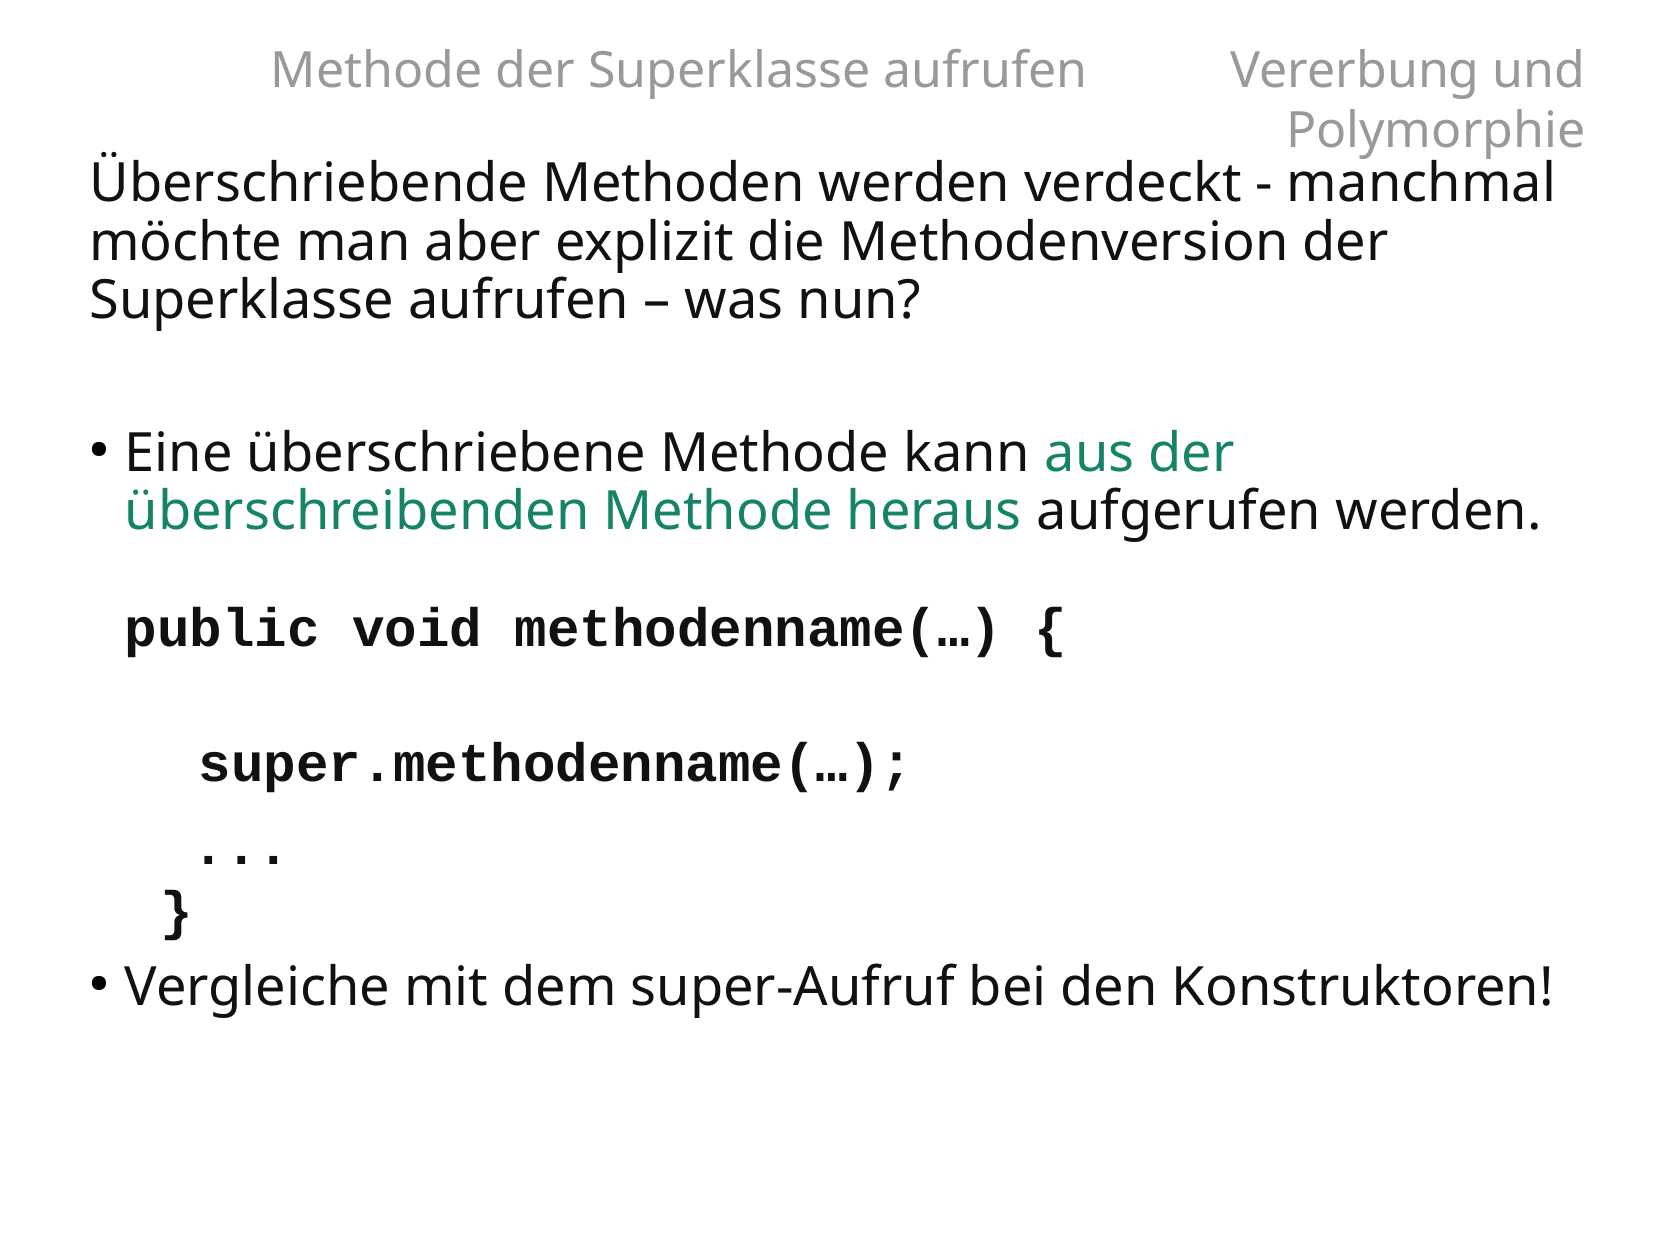

Methode der Superklasse aufrufen		Vererbung und Polymorphie
Überschriebende Methoden werden verdeckt - manchmal möchte man aber explizit die Methodenversion der Superklasse aufrufen – was nun?
Eine überschriebene Methode kann aus der überschreibenden Methode heraus aufgerufen werden.
public void methodenname(…) {
	super.methodenname(…);
 ...
}
Vergleiche mit dem super-Aufruf bei den Konstruktoren!